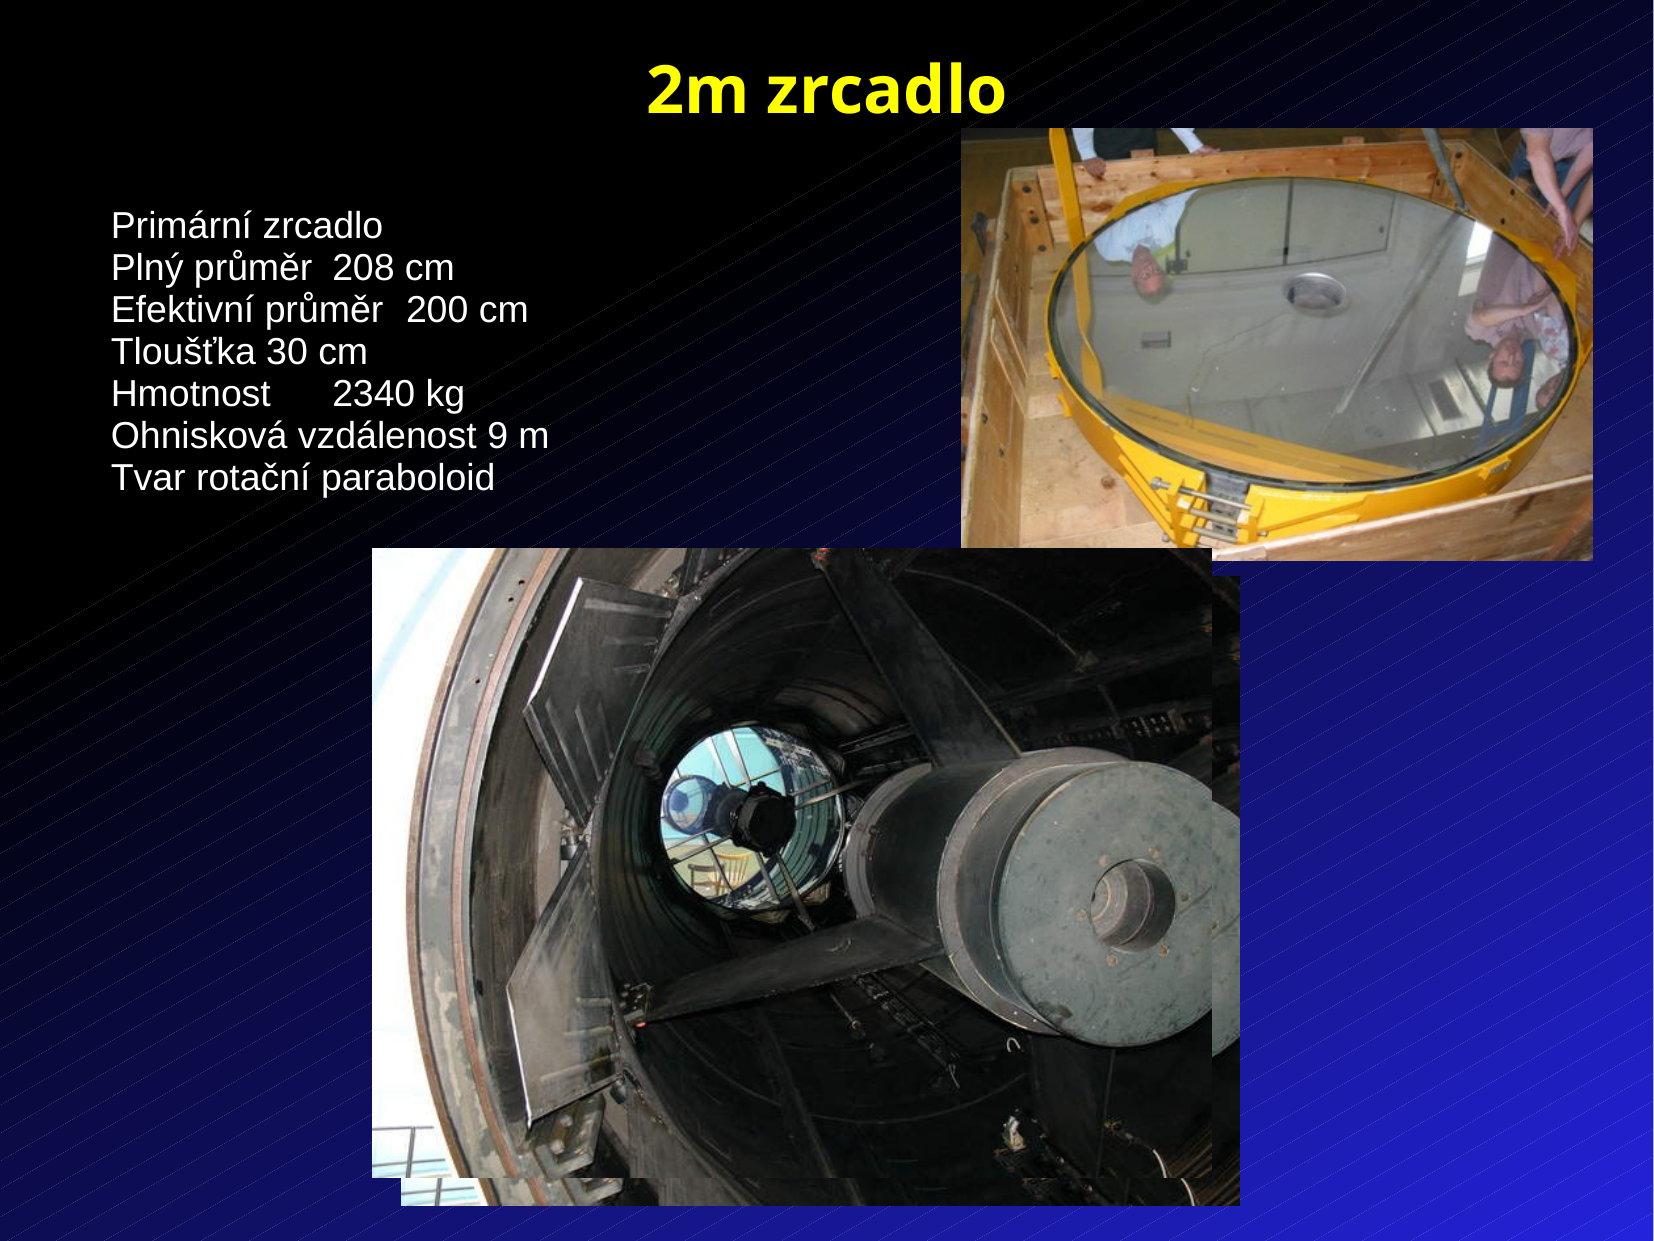

# 2m zrcadlo
Primární zrcadlo
Plný průměr	208 cm
Efektivní průměr 	200 cm
Tloušťka 30 cm
Hmotnost	2340 kg
Ohnisková vzdálenost 9 m
Tvar rotační paraboloid